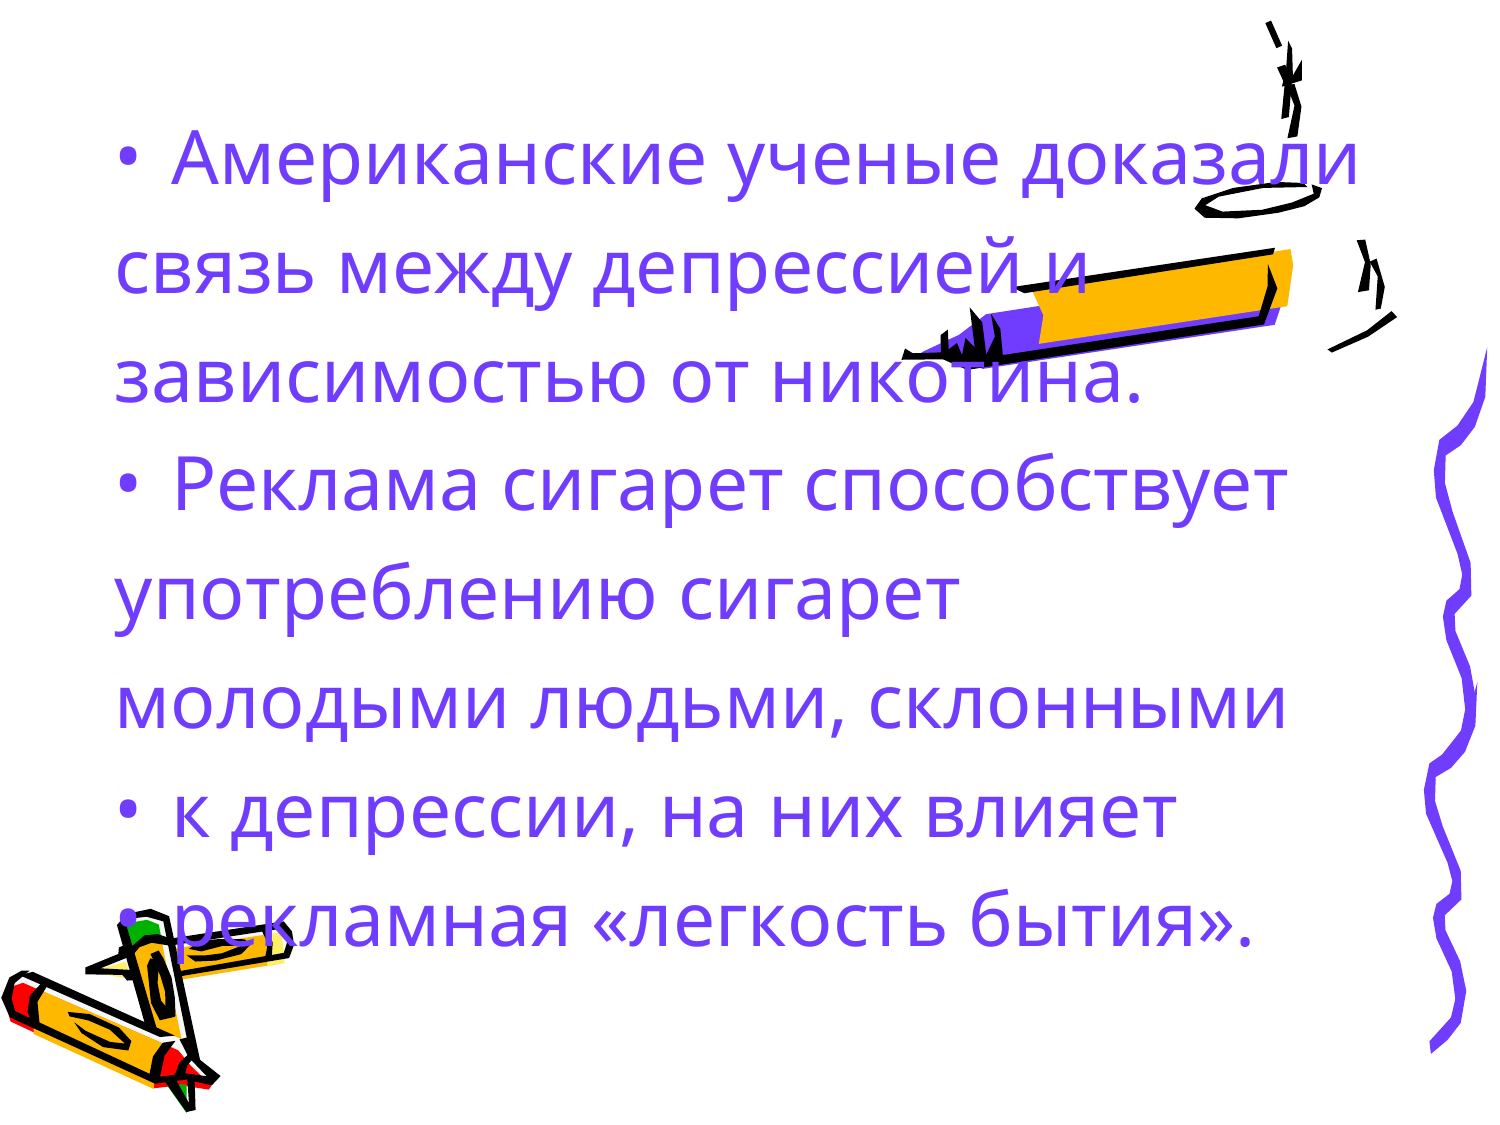

#
Американские ученые доказали
связь между депрессией и
зависимостью от никотина.
Реклама сигарет способствует
употреблению сигарет
молодыми людьми, склонными
к депрессии, на них влияет
рекламная «легкость бытия».